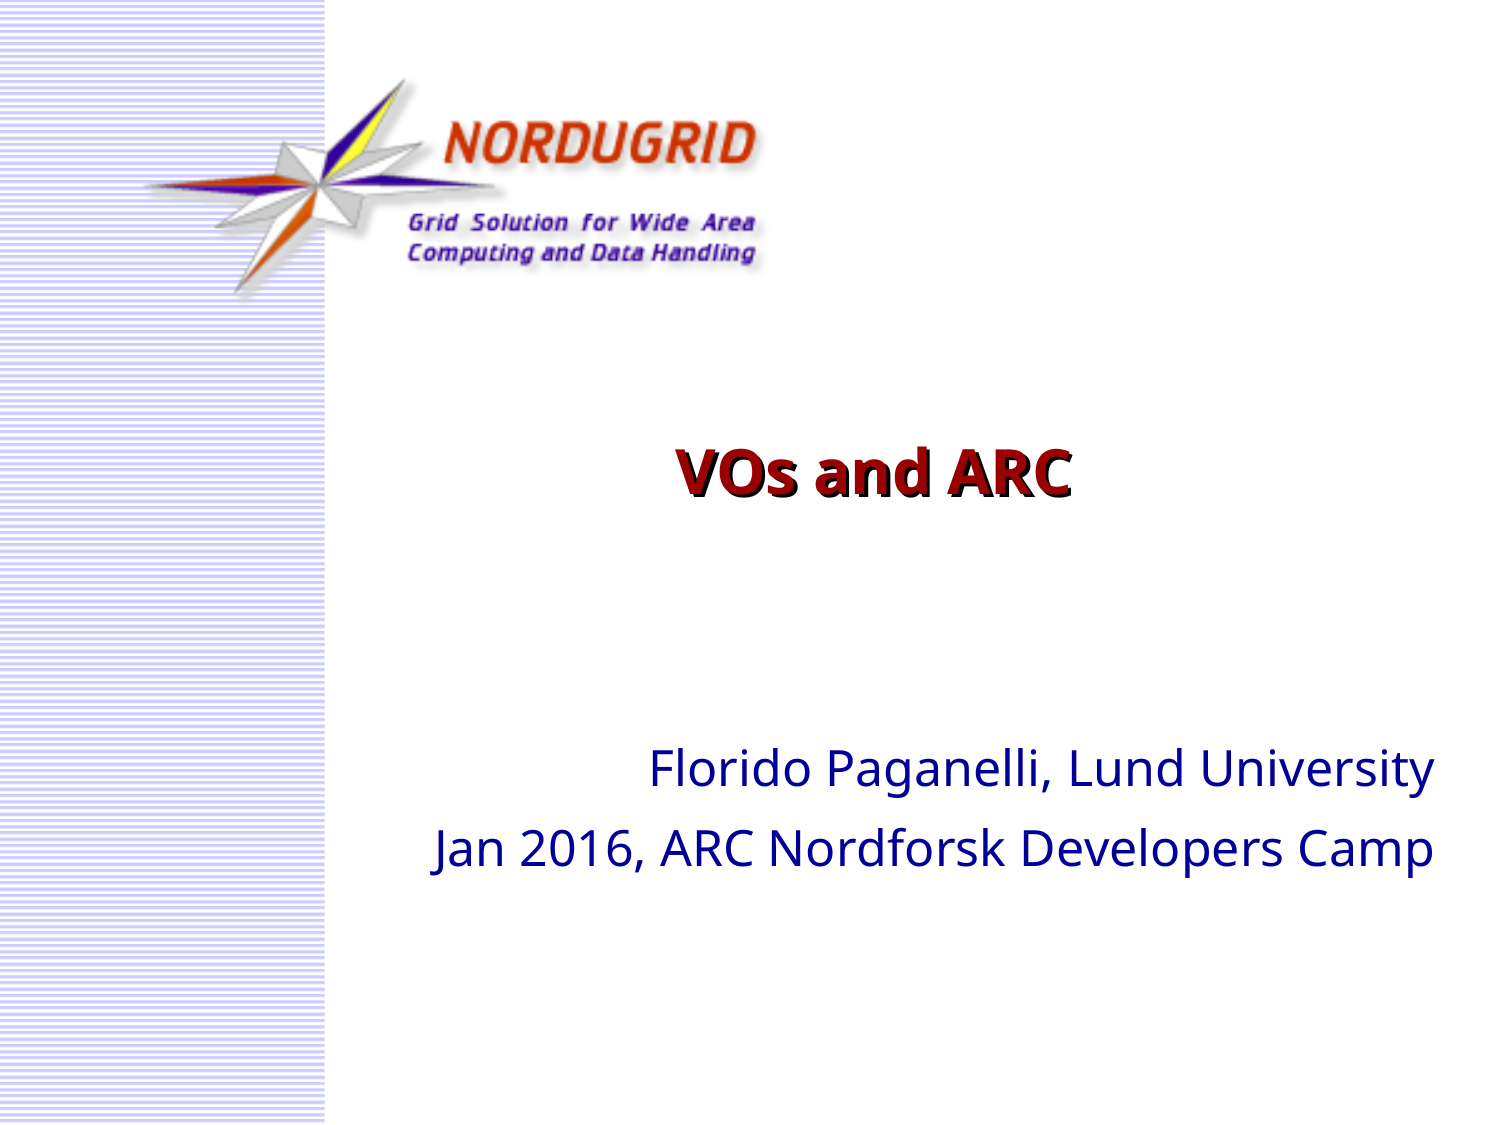

# VOs and ARC
Florido Paganelli, Lund University
Jan 2016, ARC Nordforsk Developers Camp